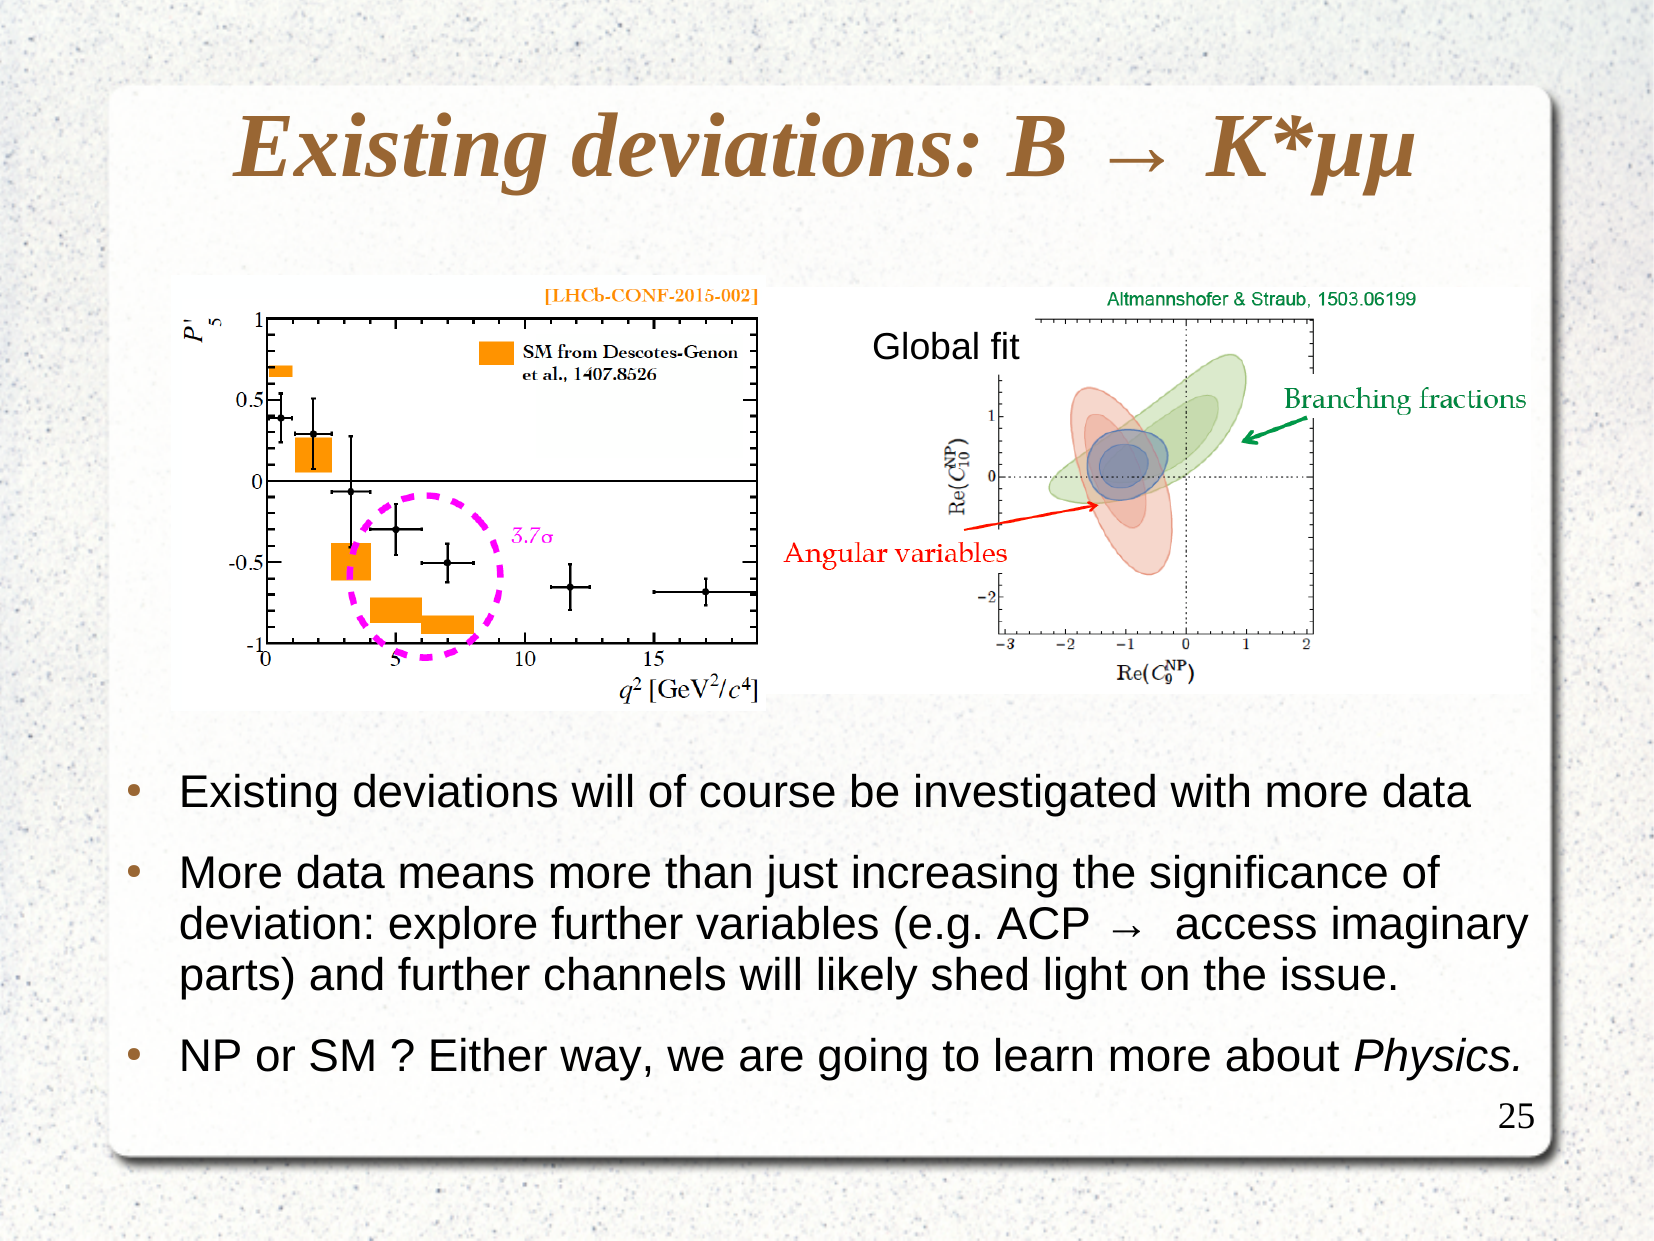

# Existing deviations: B → K*µµ
Global fit
Existing deviations will of course be investigated with more data
More data means more than just increasing the significance of deviation: explore further variables (e.g. ACP → access imaginary parts) and further channels will likely shed light on the issue.
NP or SM ? Either way, we are going to learn more about Physics.
25